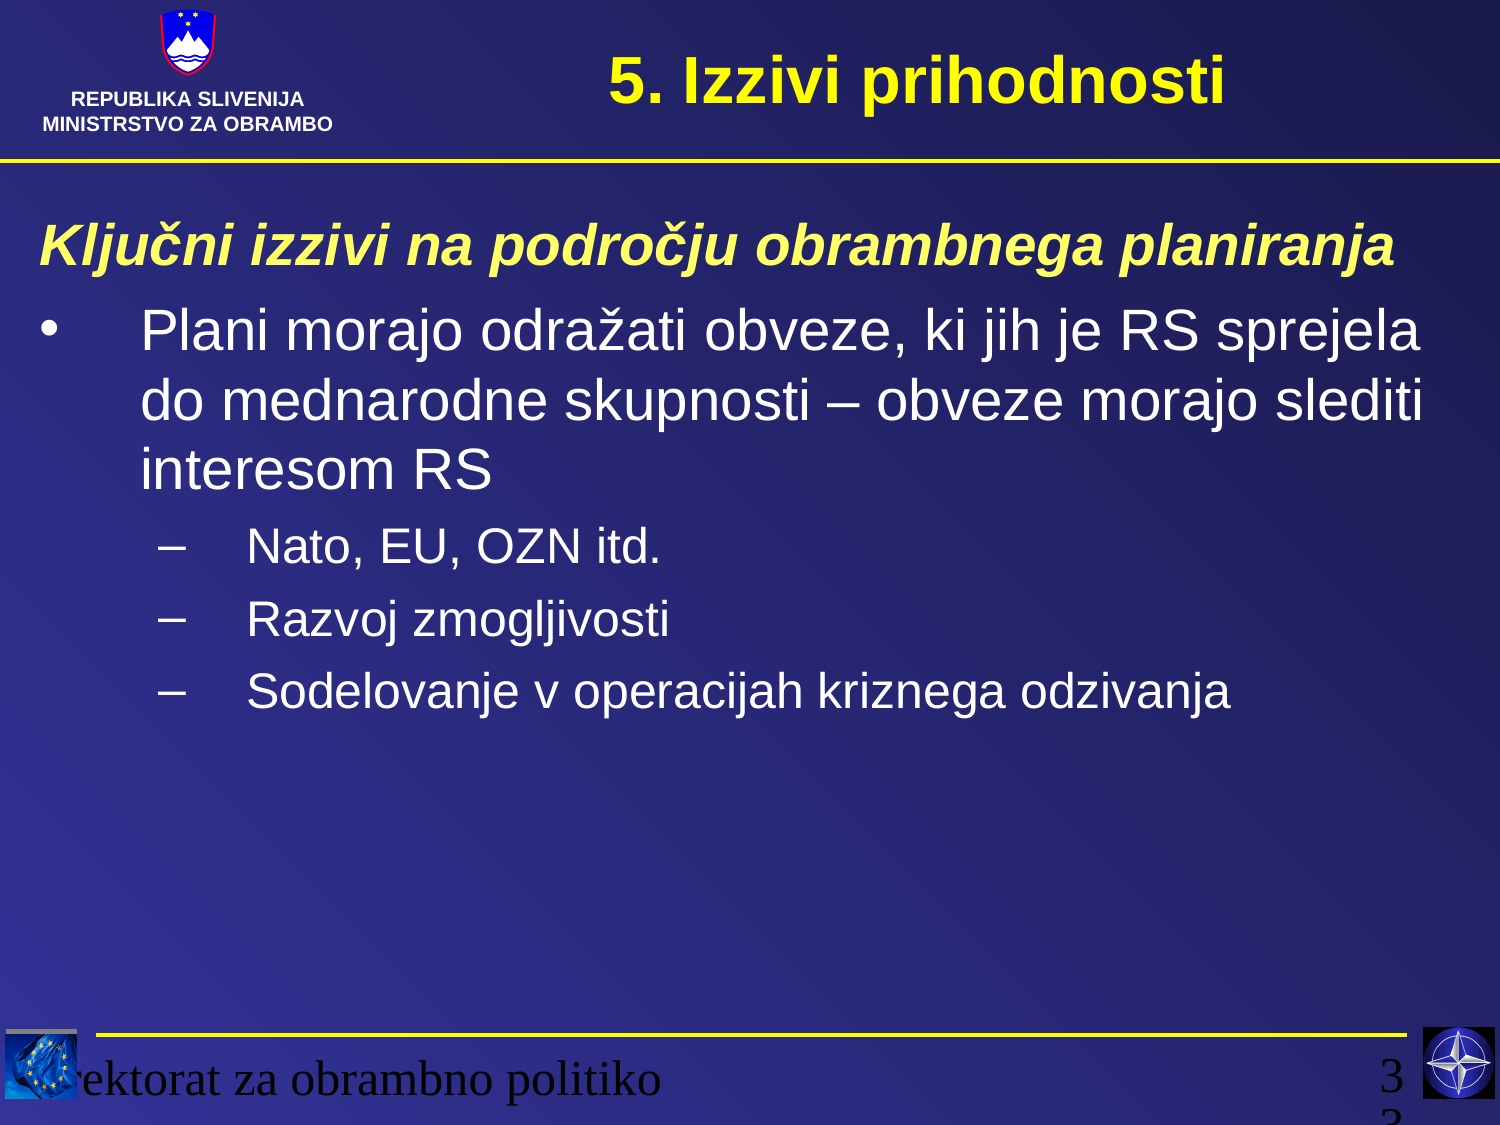

# 5. Izzivi prihodnosti
Ključni izzivi na področju obrambnega planiranja
Plani morajo odražati obveze, ki jih je RS sprejela do mednarodne skupnosti – obveze morajo slediti interesom RS
Nato, EU, OZN itd.
Razvoj zmogljivosti
Sodelovanje v operacijah kriznega odzivanja
33
Direktorat za obrambno politiko